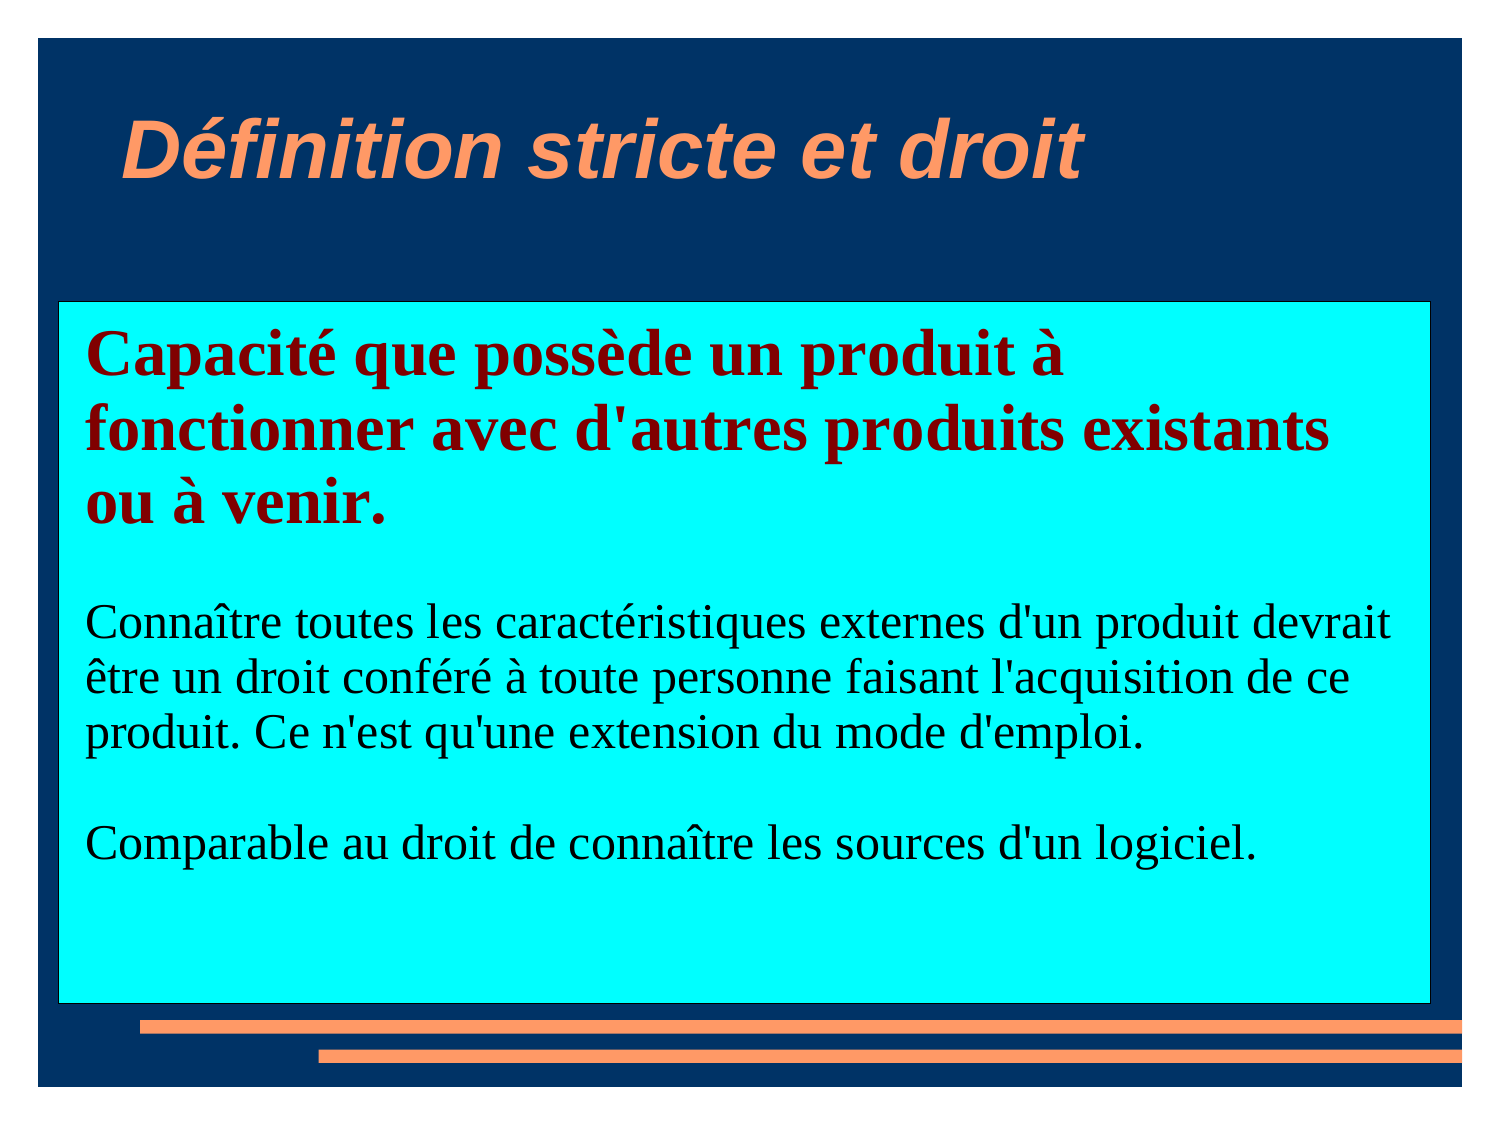

# Définition stricte et droit
Capacité que possède un produit à fonctionner avec d'autres produits existants ou à venir.
Connaître toutes les caractéristiques externes d'un produit devrait être un droit conféré à toute personne faisant l'acquisition de ce produit. Ce n'est qu'une extension du mode d'emploi.
Comparable au droit de connaître les sources d'un logiciel.